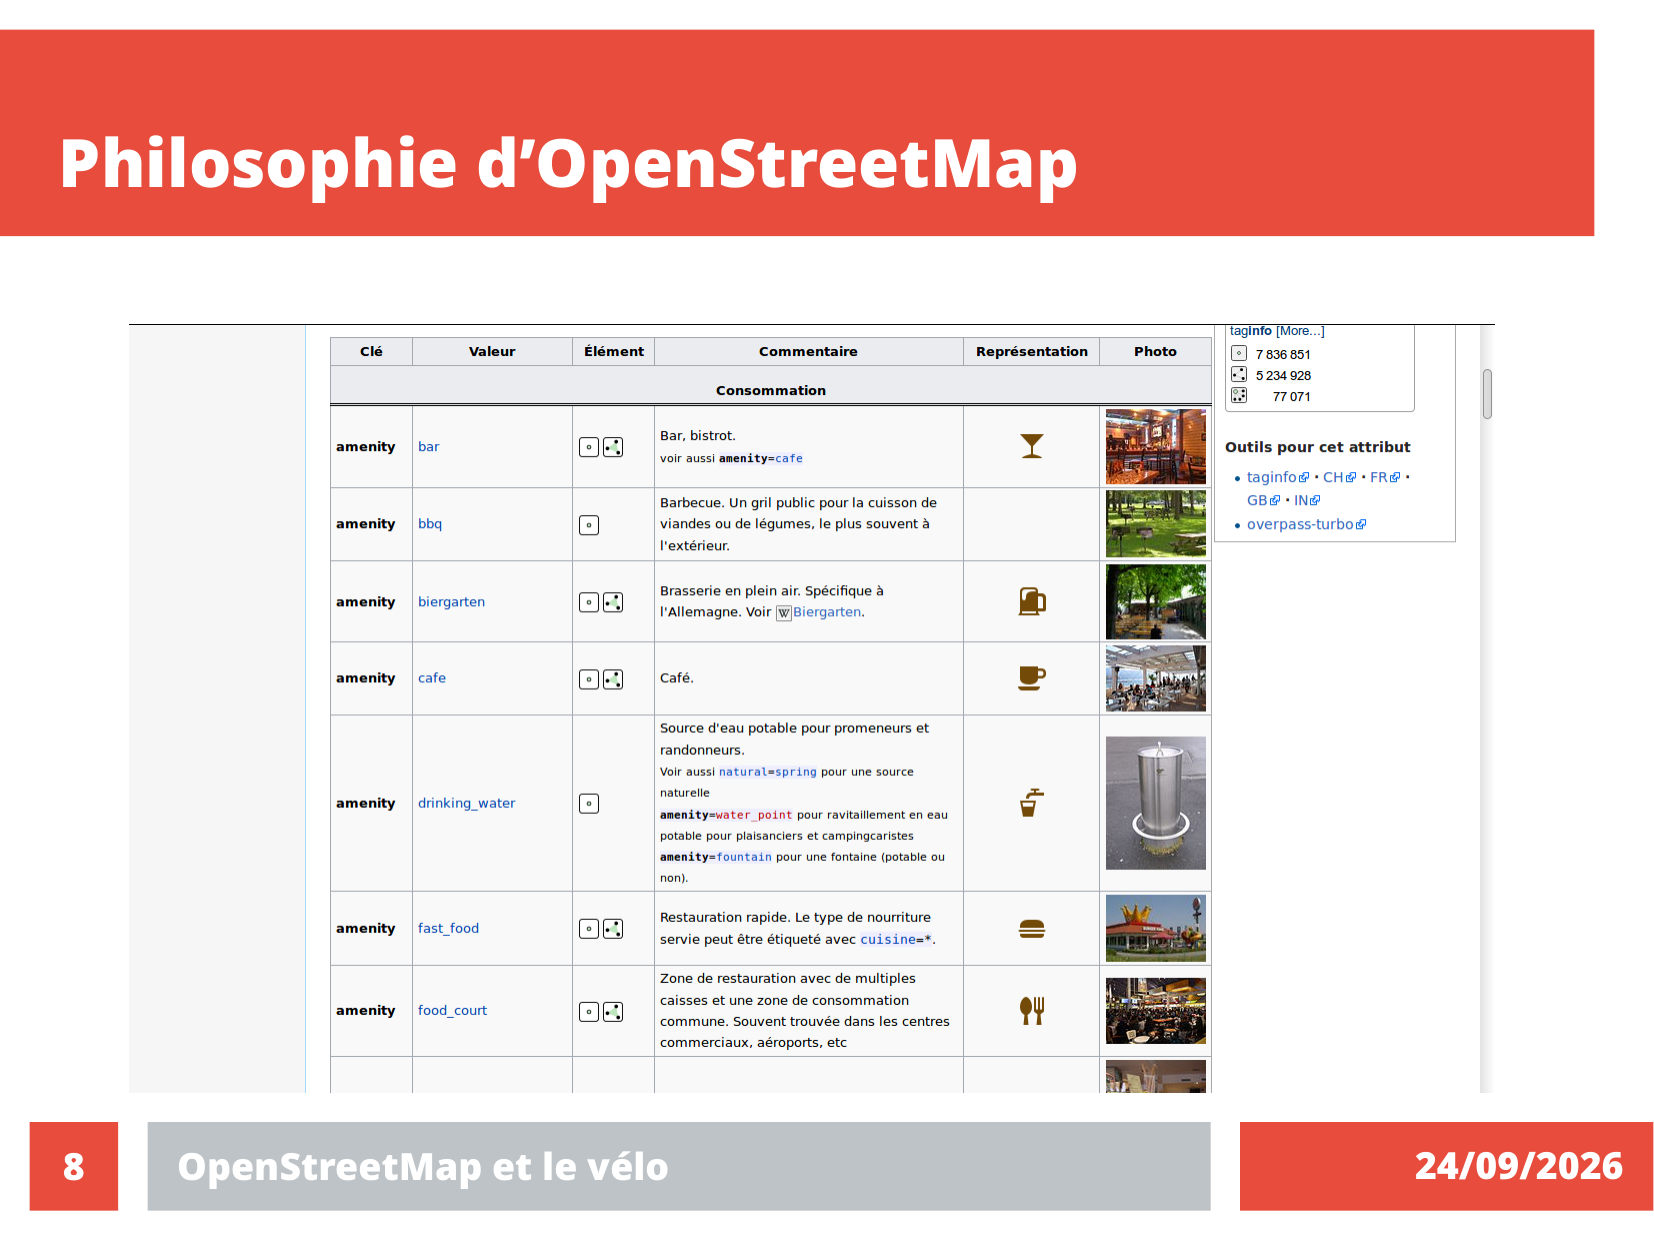

# Philosophie d’OpenStreetMap
8
OpenStreetMap et le vélo